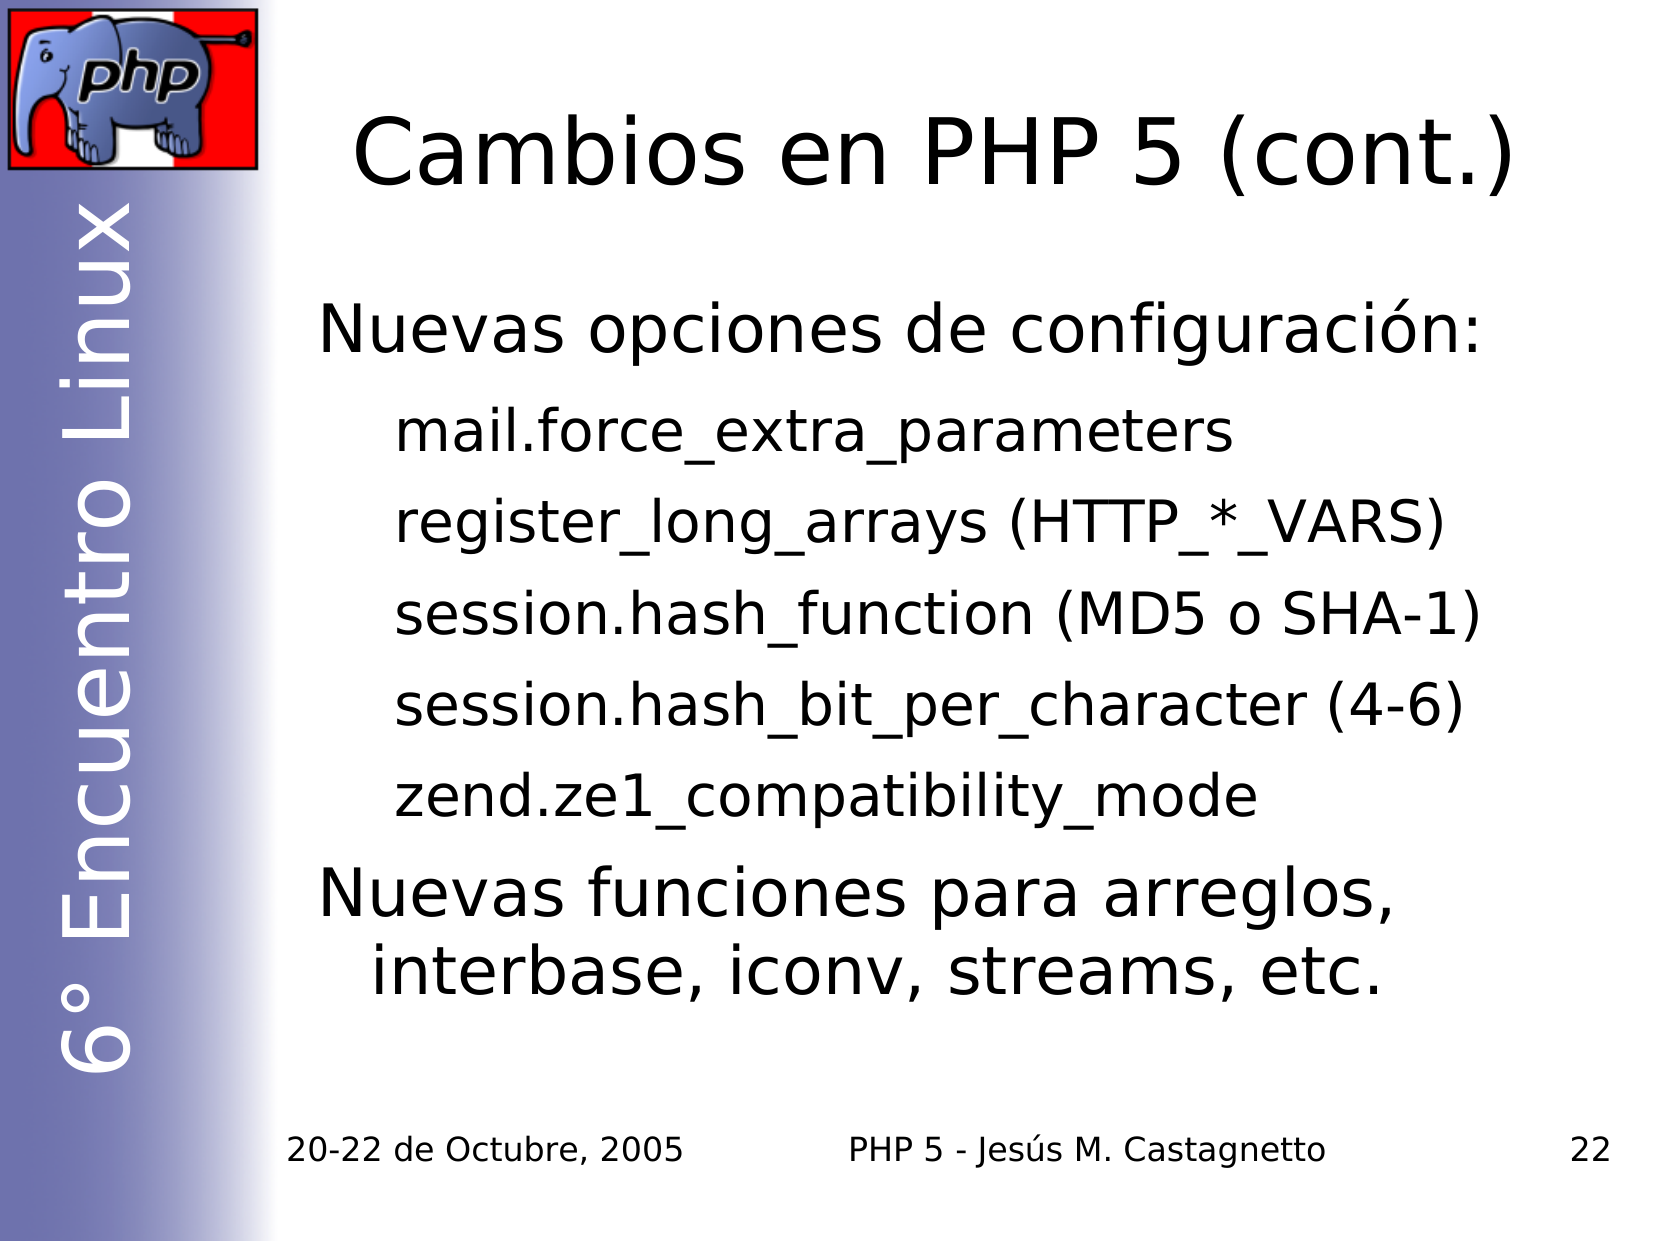

# Cambios en PHP 5 (cont.)
Nuevas opciones de configuración:
mail.force_extra_parameters
register_long_arrays (HTTP_*_VARS)
session.hash_function (MD5 o SHA-1)
session.hash_bit_per_character (4-6)
zend.ze1_compatibility_mode
Nuevas funciones para arreglos, interbase, iconv, streams, etc.
20-22 de Octubre, 2005
PHP 5 - Jesús M. Castagnetto
22